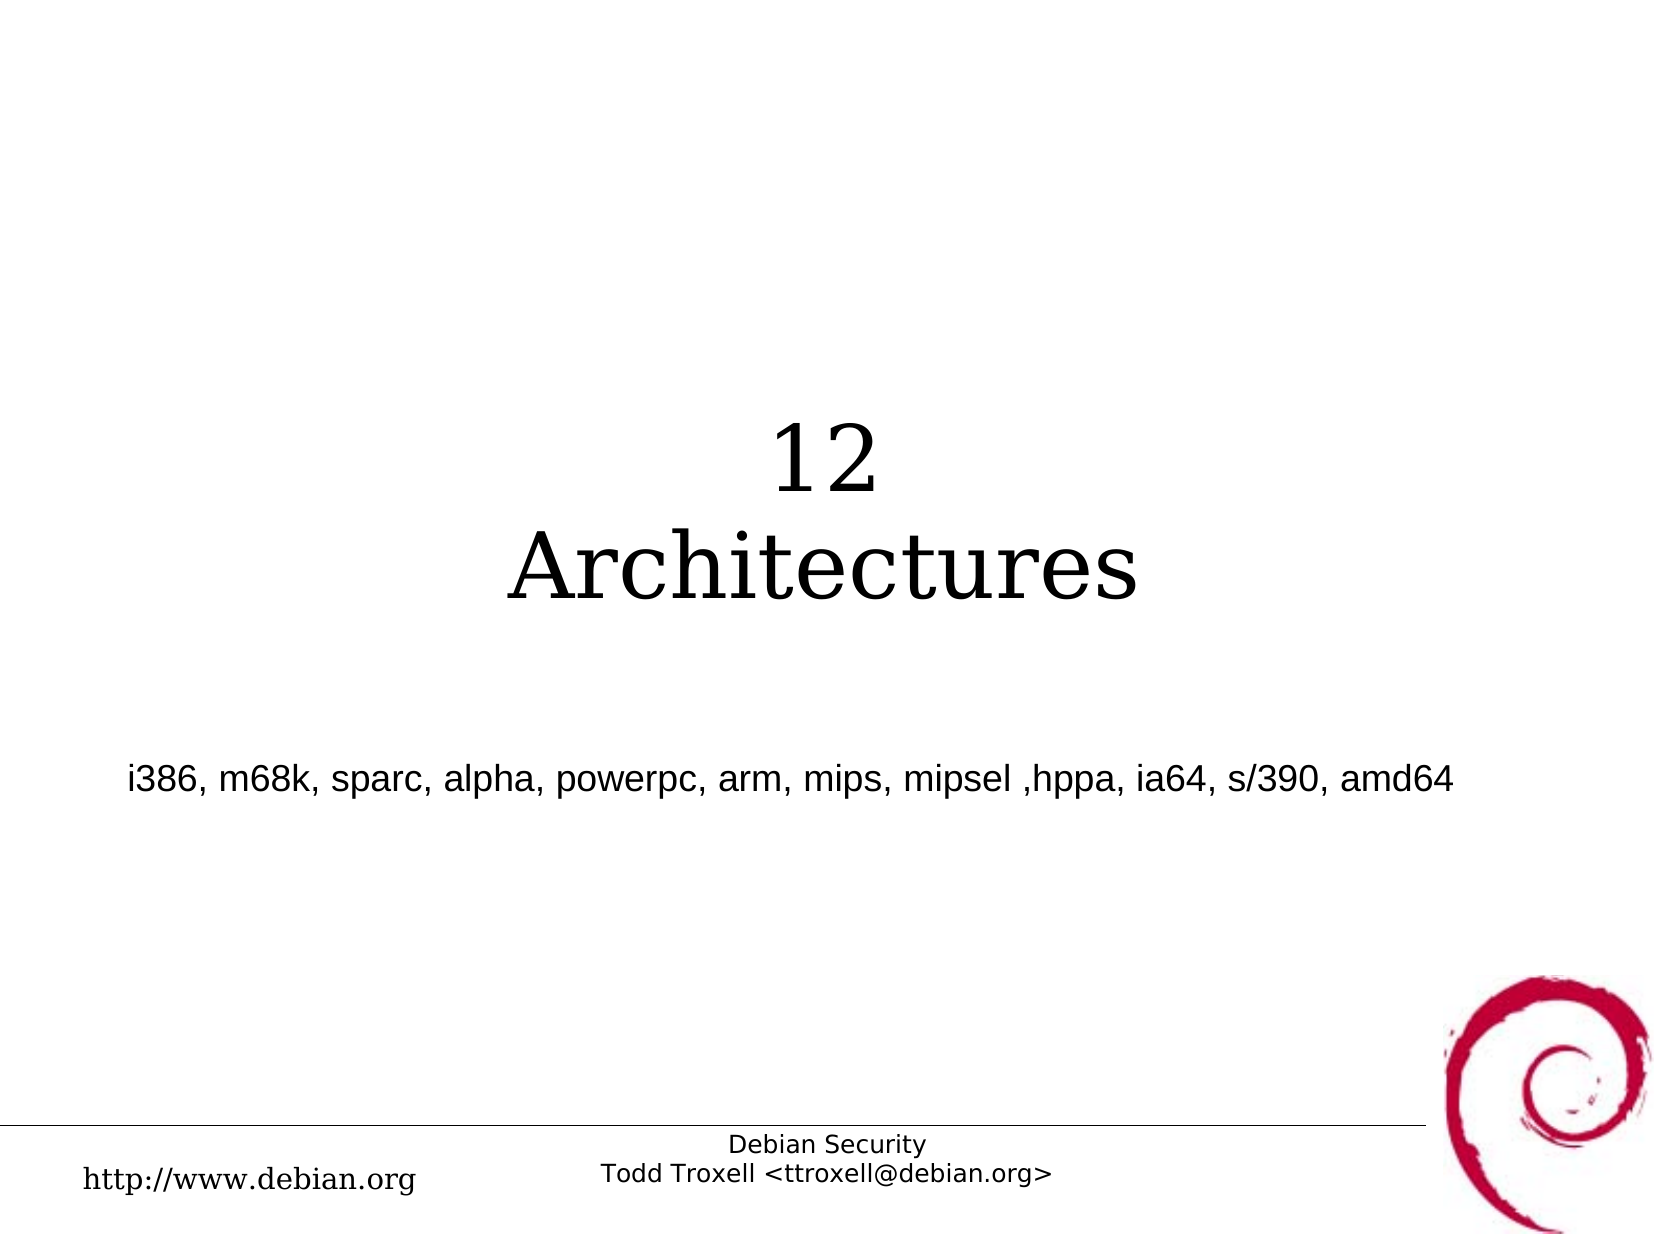

12 Architectures
i386, m68k, sparc, alpha, powerpc, arm, mips, mipsel ,hppa, ia64, s/390, amd64